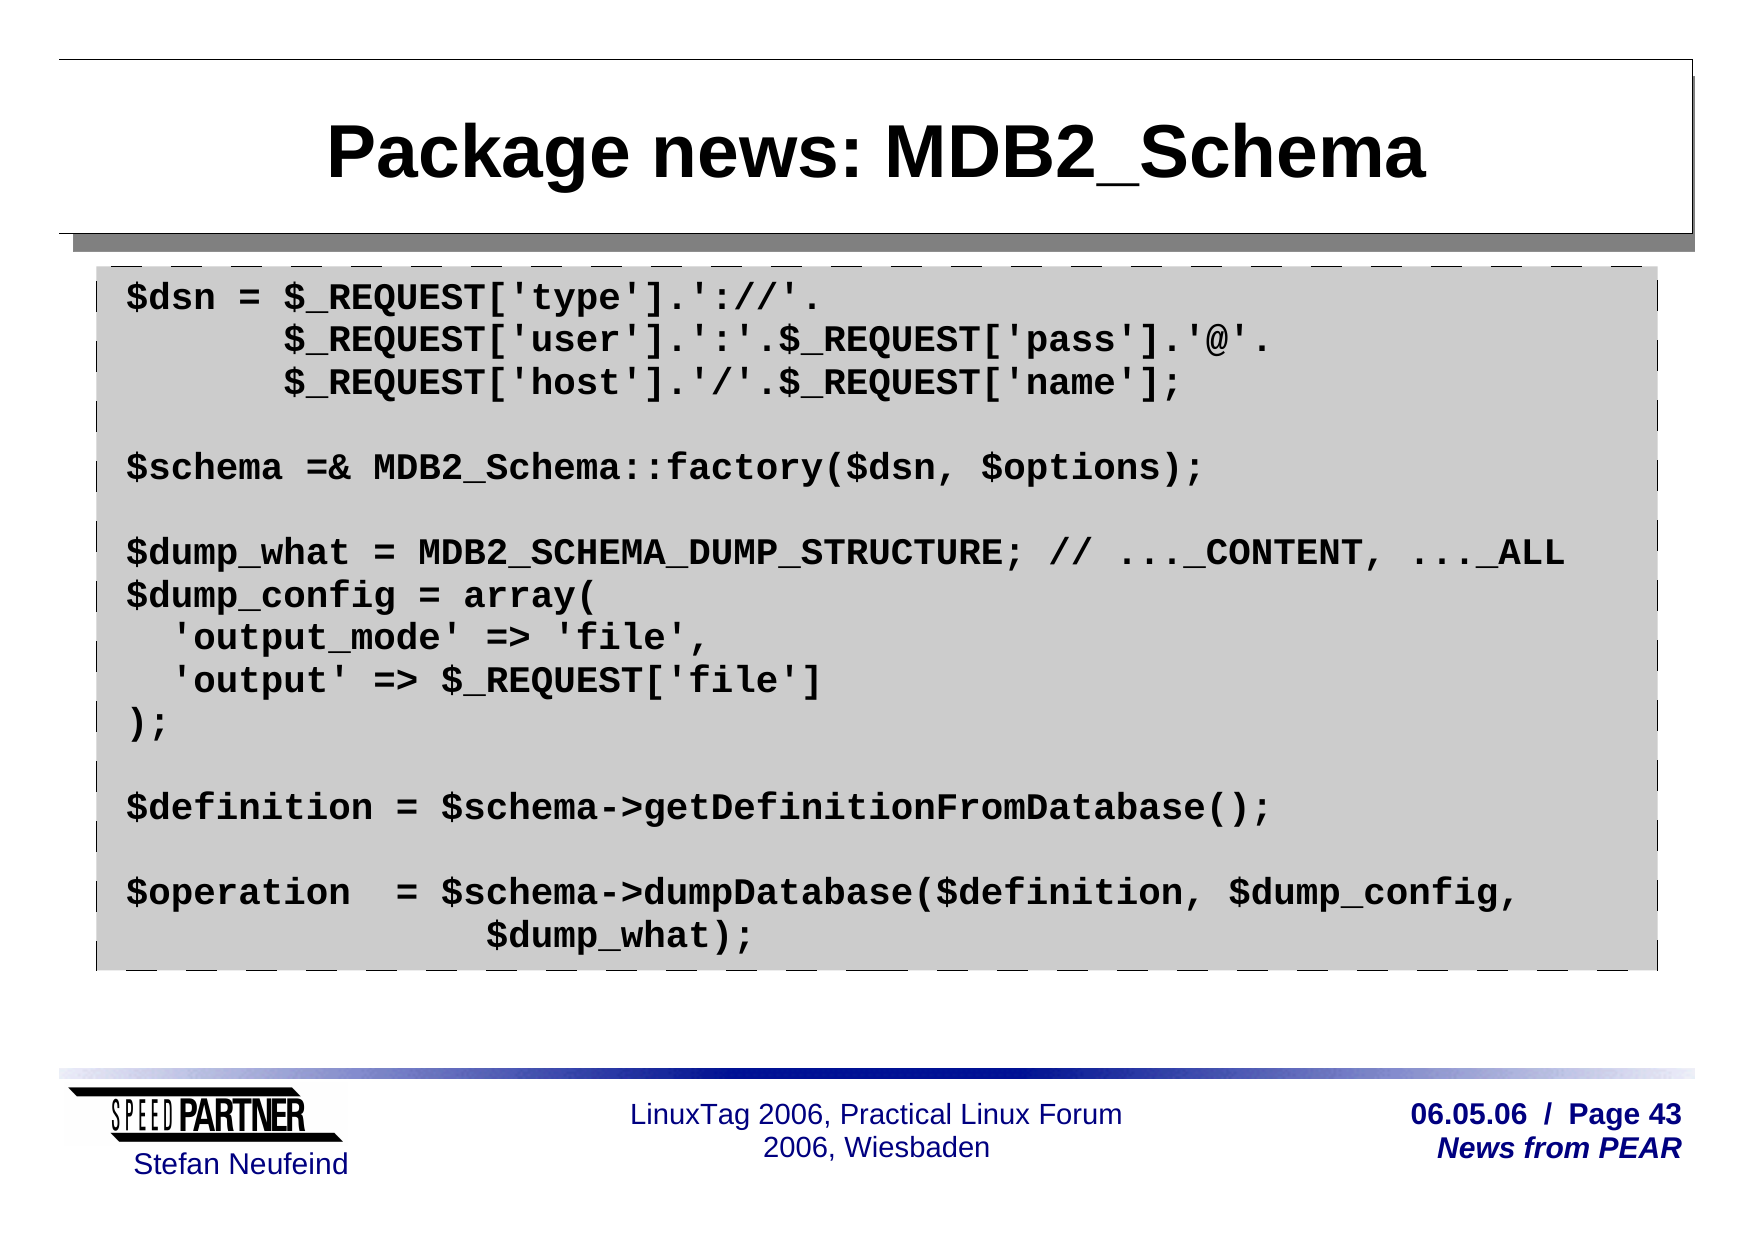

# Package news: MDB2_Schema
$dsn = $_REQUEST['type'].'://'.
 $_REQUEST['user'].':'.$_REQUEST['pass'].'@'.
 $_REQUEST['host'].'/'.$_REQUEST['name'];
$schema =& MDB2_Schema::factory($dsn, $options);
$dump_what = MDB2_SCHEMA_DUMP_STRUCTURE; // ..._CONTENT, ..._ALL
$dump_config = array(
 'output_mode' => 'file',
 'output' => $_REQUEST['file']
);
$definition = $schema->getDefinitionFromDatabase();
$operation = $schema->dumpDatabase($definition, $dump_config,
 $dump_what);